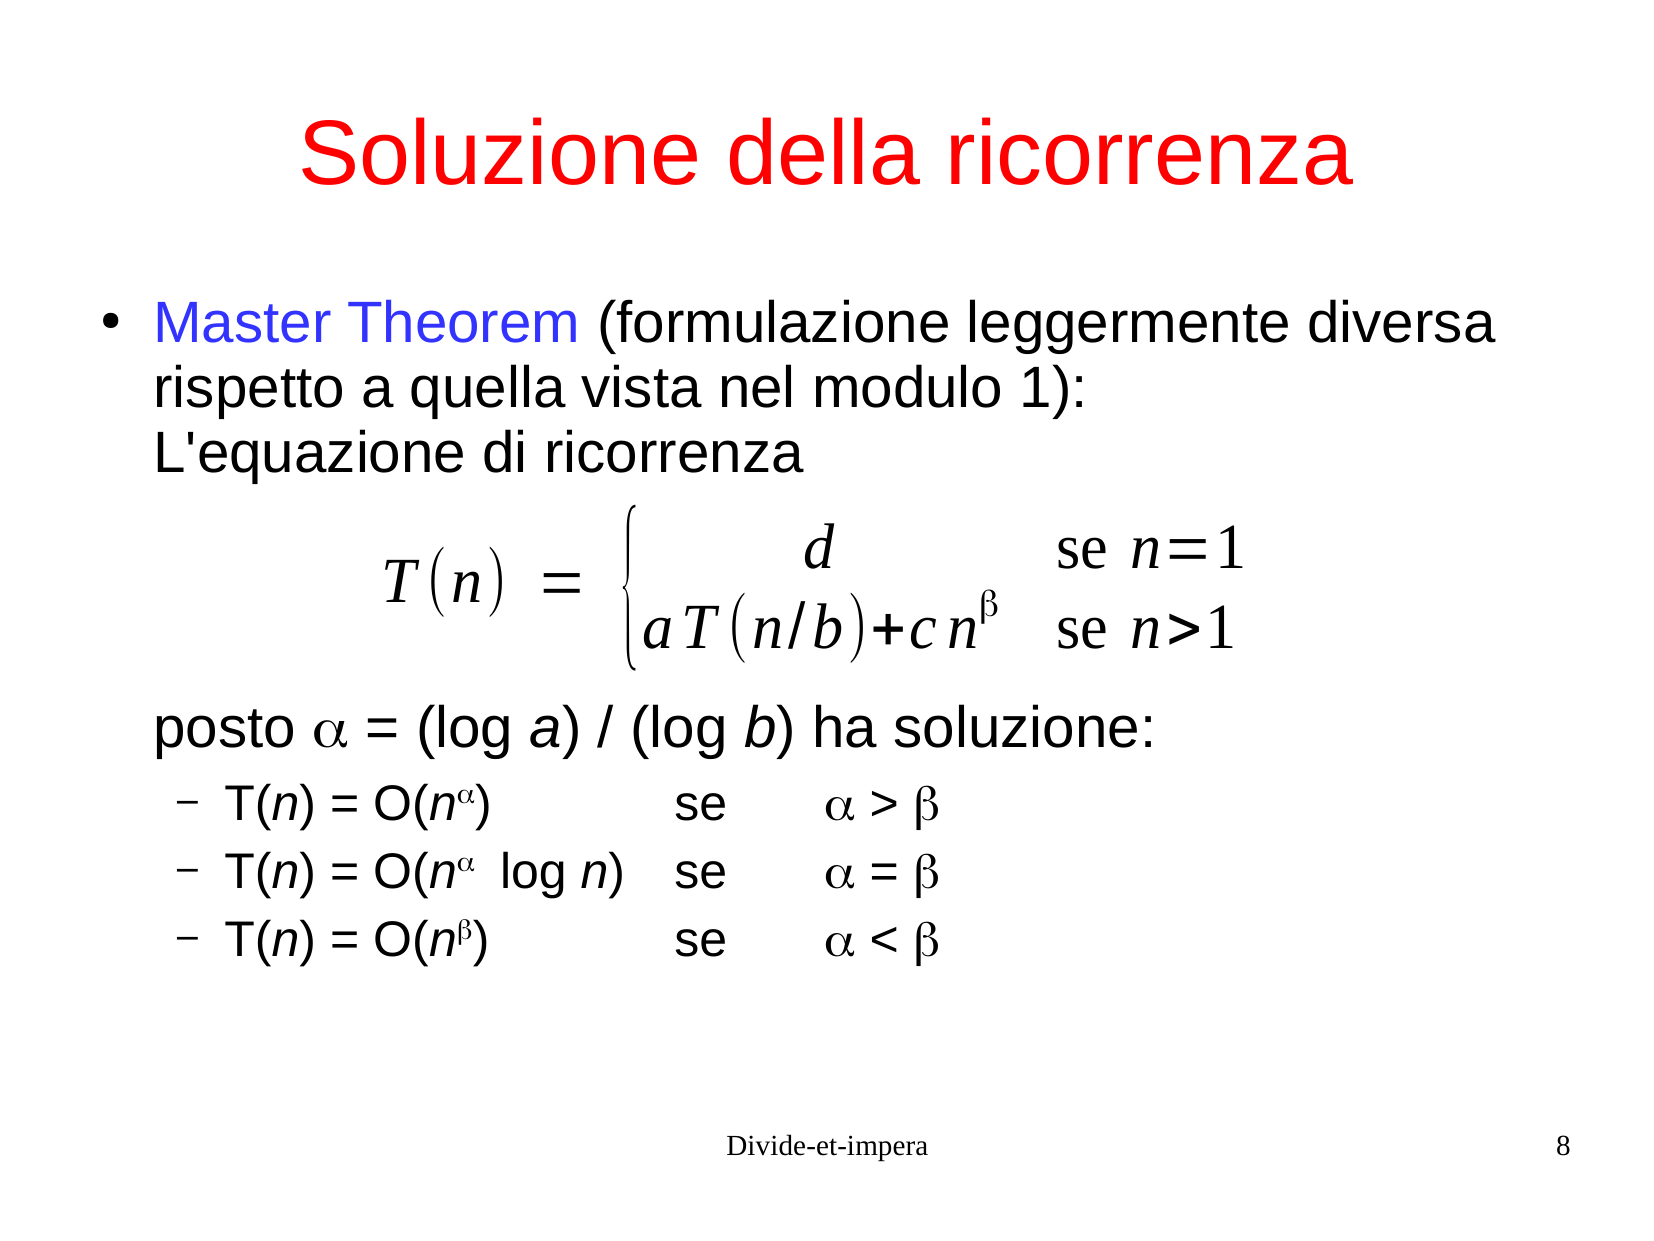

# Soluzione della ricorrenza
Master Theorem (formulazione leggermente diversa rispetto a quella vista nel modulo 1):
L'equazione di ricorrenza
posto a = (log a) / (log b) ha soluzione:
T(n) = O(na) 			se 		a > b
T(n) = O(na log n) 	se 		a = b
T(n) = O(nb) 			se 		a < b
Divide-et-impera
8